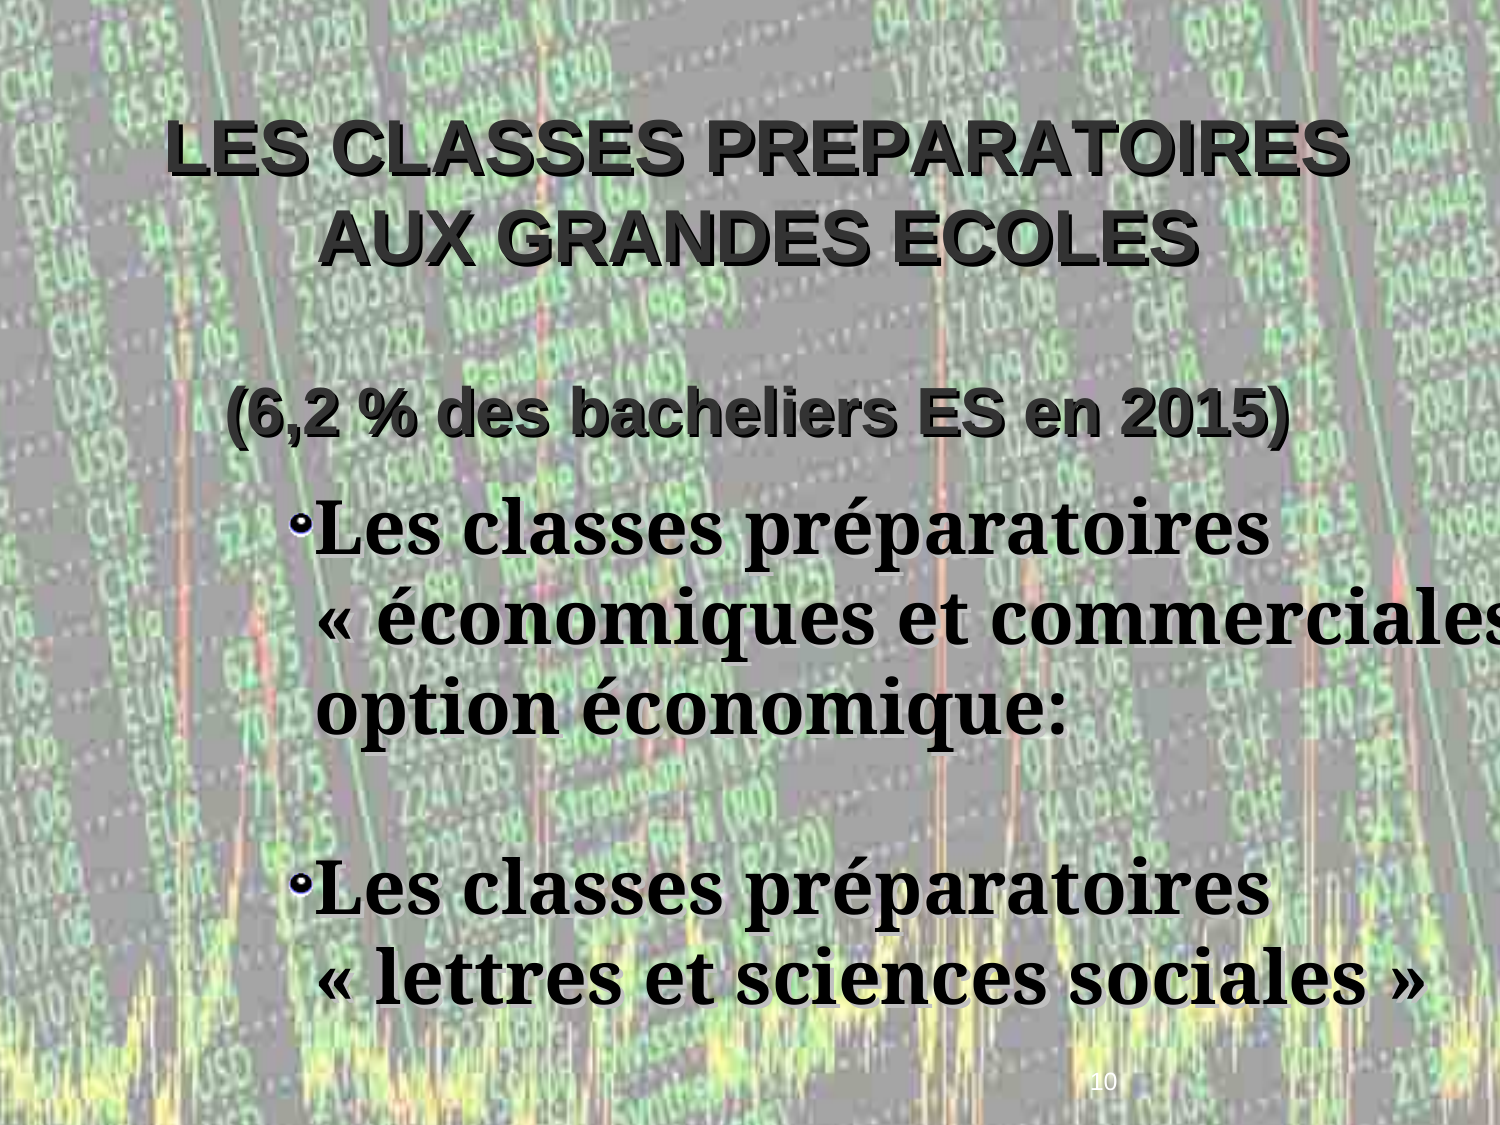

# LES CLASSES PREPARATOIRES AUX GRANDES ECOLES (6,2 % des bacheliers ES en 2015)
Les classes préparatoires
« économiques et commerciales »
option économique:
Les classes préparatoires
« lettres et sciences sociales »